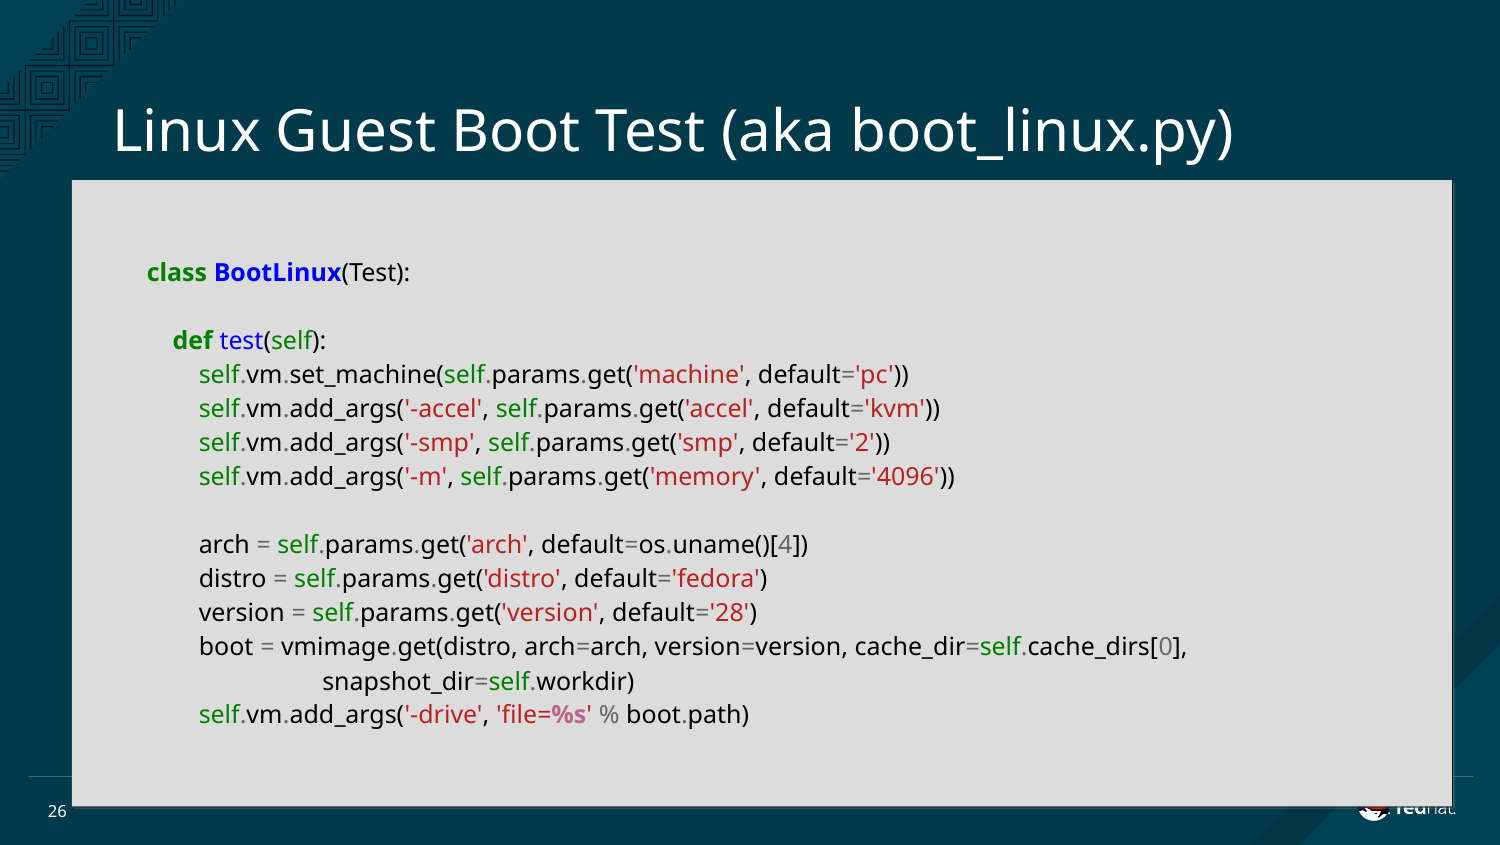

# Linux Guest Boot Test (aka boot_linux.py)
class BootLinux(Test):
 def test(self):
 self.vm.set_machine(self.params.get('machine', default='pc'))
 self.vm.add_args('-accel', self.params.get('accel', default='kvm'))
 self.vm.add_args('-smp', self.params.get('smp', default='2'))
 self.vm.add_args('-m', self.params.get('memory', default='4096'))
 arch = self.params.get('arch', default=os.uname()[4])
 distro = self.params.get('distro', default='fedora')
 version = self.params.get('version', default='28')
 boot = vmimage.get(distro, arch=arch, version=version, cache_dir=self.cache_dirs[0],
 snapshot_dir=self.workdir)
 self.vm.add_args('-drive', 'file=%s' % boot.path)
26